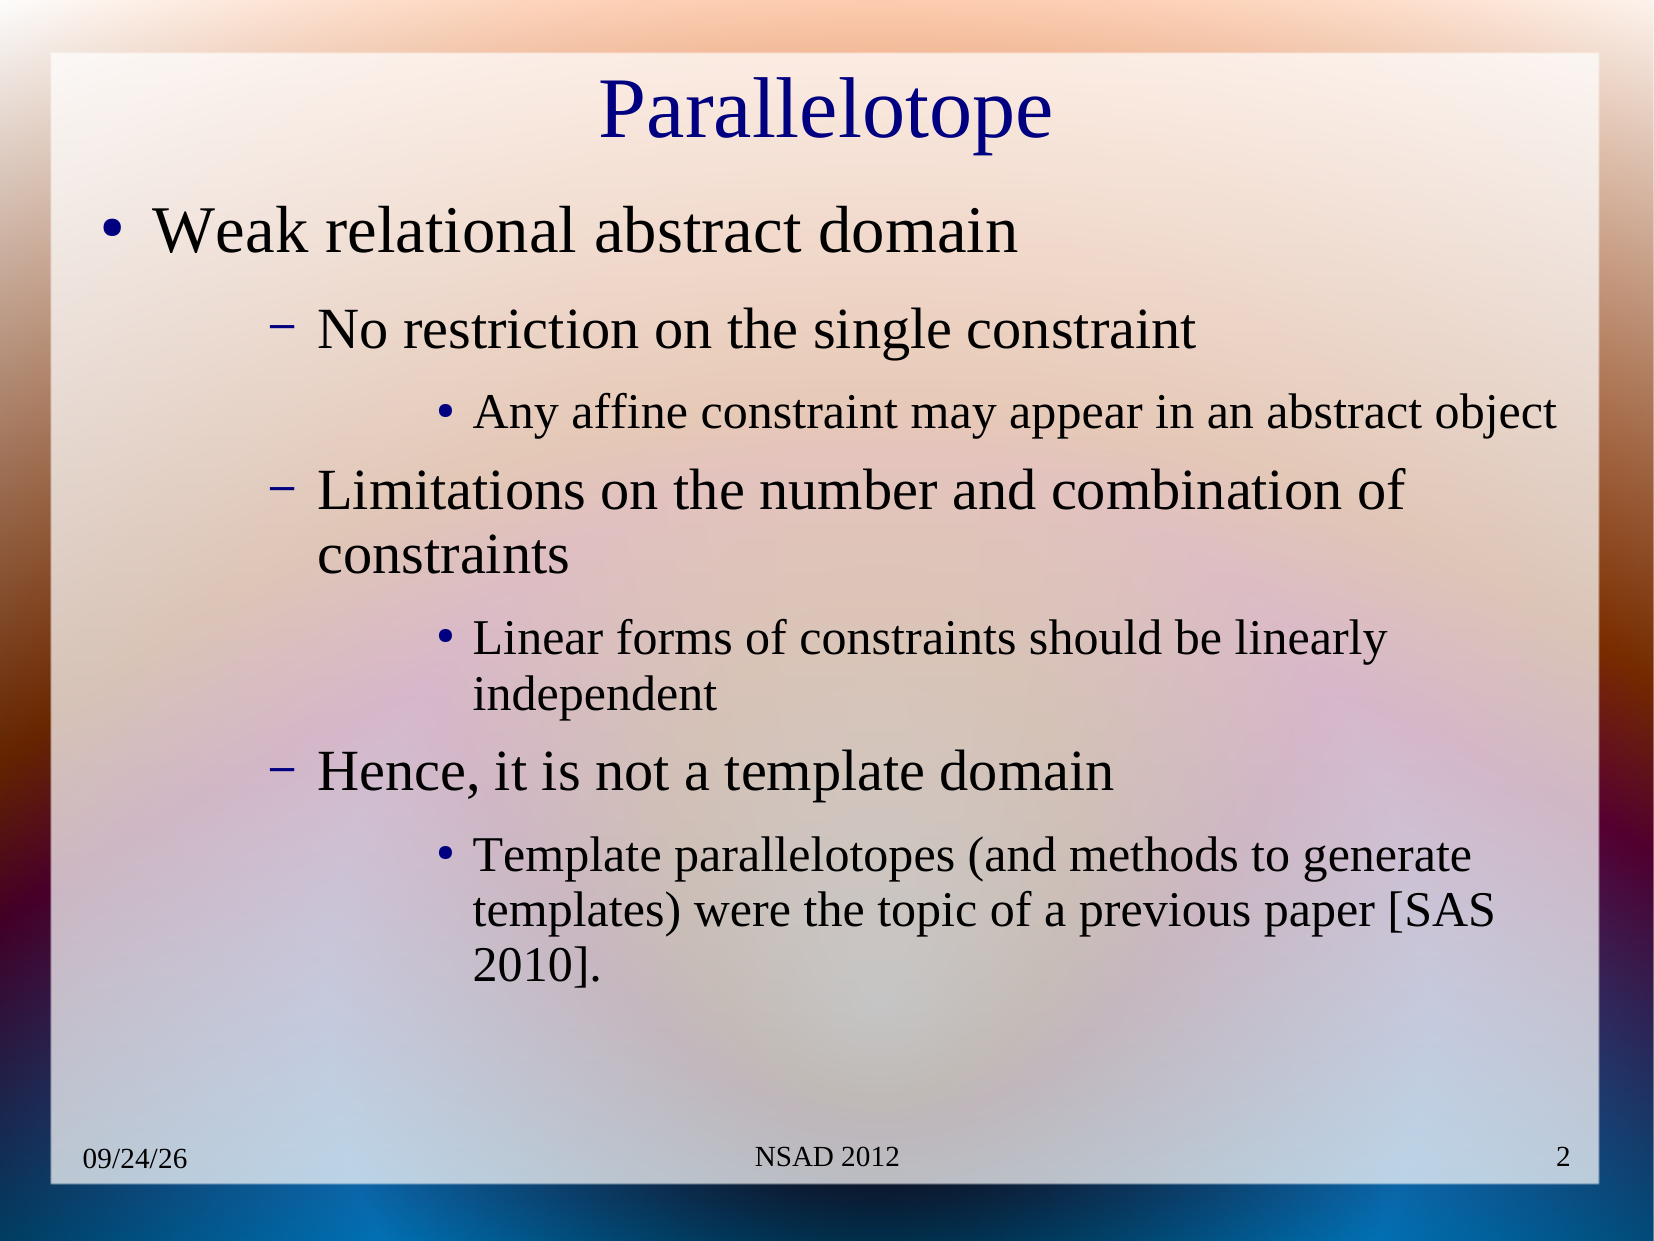

# Parallelotope
Weak relational abstract domain
No restriction on the single constraint
Any affine constraint may appear in an abstract object
Limitations on the number and combination of constraints
Linear forms of constraints should be linearly independent
Hence, it is not a template domain
Template parallelotopes (and methods to generate templates) were the topic of a previous paper [SAS 2010].
NSAD 2012
2